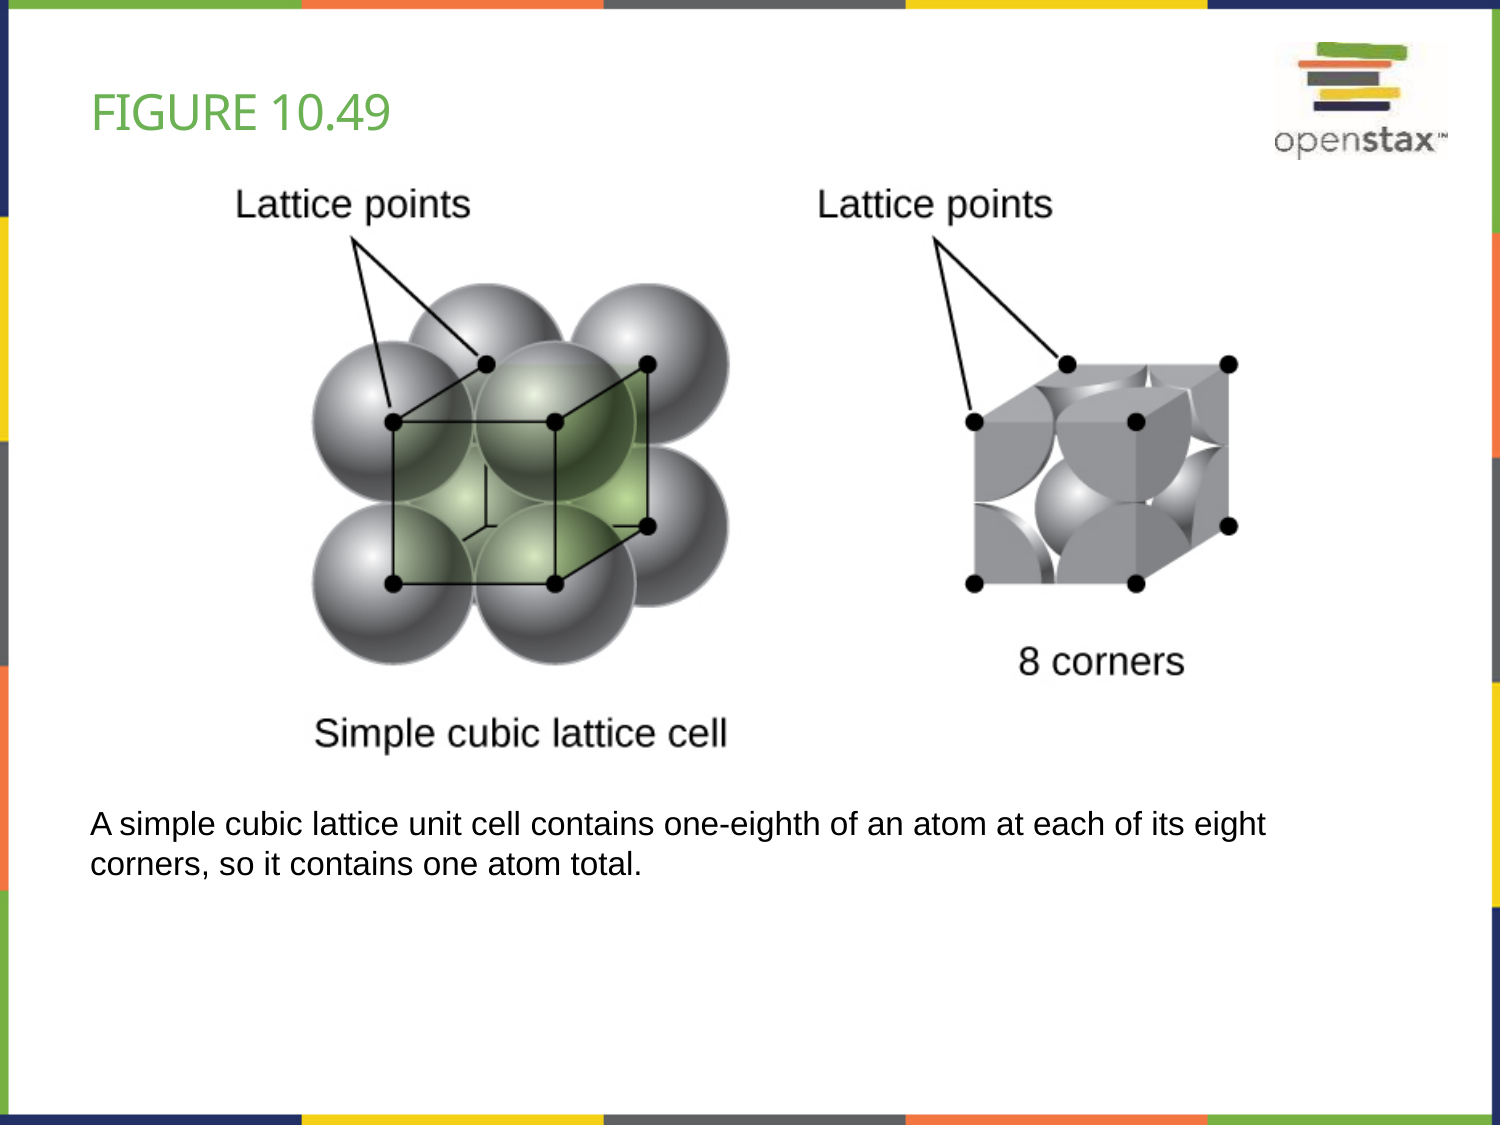

# Figure 10.49
A simple cubic lattice unit cell contains one-eighth of an atom at each of its eight corners, so it contains one atom total.